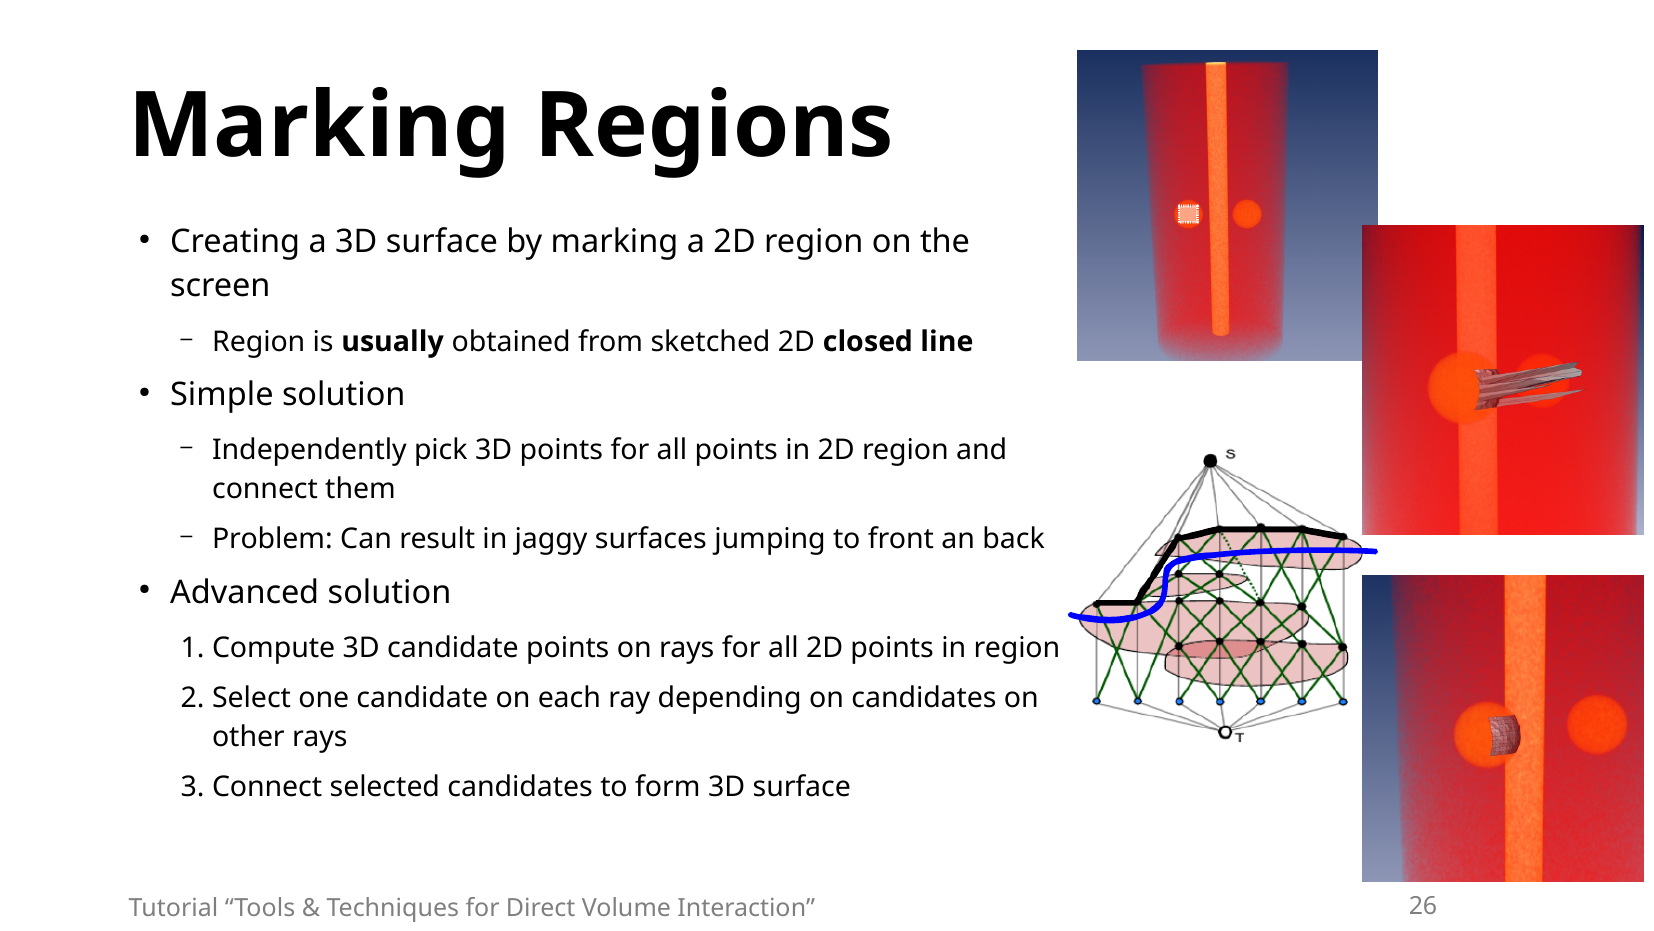

# Marking Regions
Creating a 3D surface by marking a 2D region on the screen
Region is usually obtained from sketched 2D closed line
Simple solution
Independently pick 3D points for all points in 2D region and connect them
Problem: Can result in jaggy surfaces jumping to front an back
Advanced solution
Compute 3D candidate points on rays for all 2D points in region
Select one candidate on each ray depending on candidates on other rays
Connect selected candidates to form 3D surface
26
Alexander Wiebel - Vortrag Fachhochschule Flensburg
2011-06-27